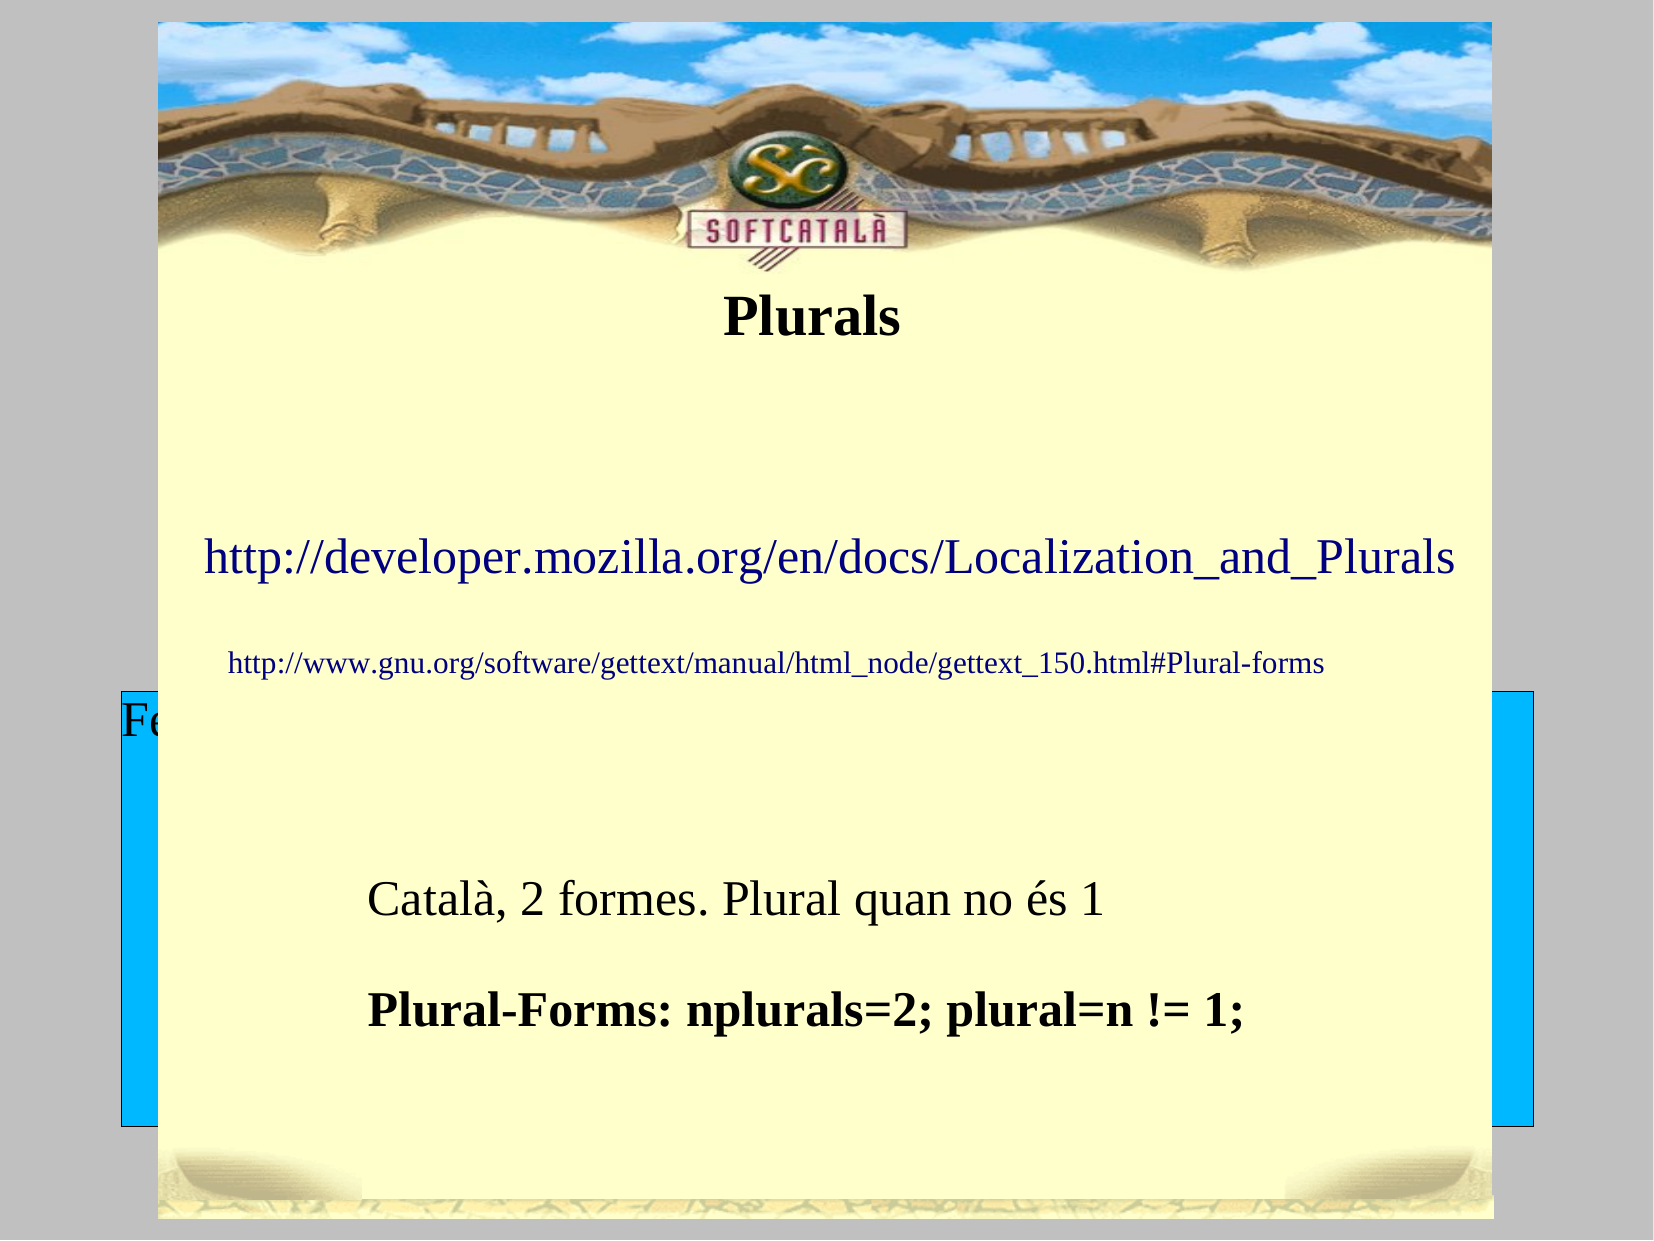

Plurals
http://developer.mozilla.org/en/docs/Localization_and_Plurals
http://www.gnu.org/software/gettext/manual/html_node/gettext_150.html#Plural-forms
Català, 2 formes. Plural quan no és 1
Plural-Forms: nplurals=2; plural=n != 1;